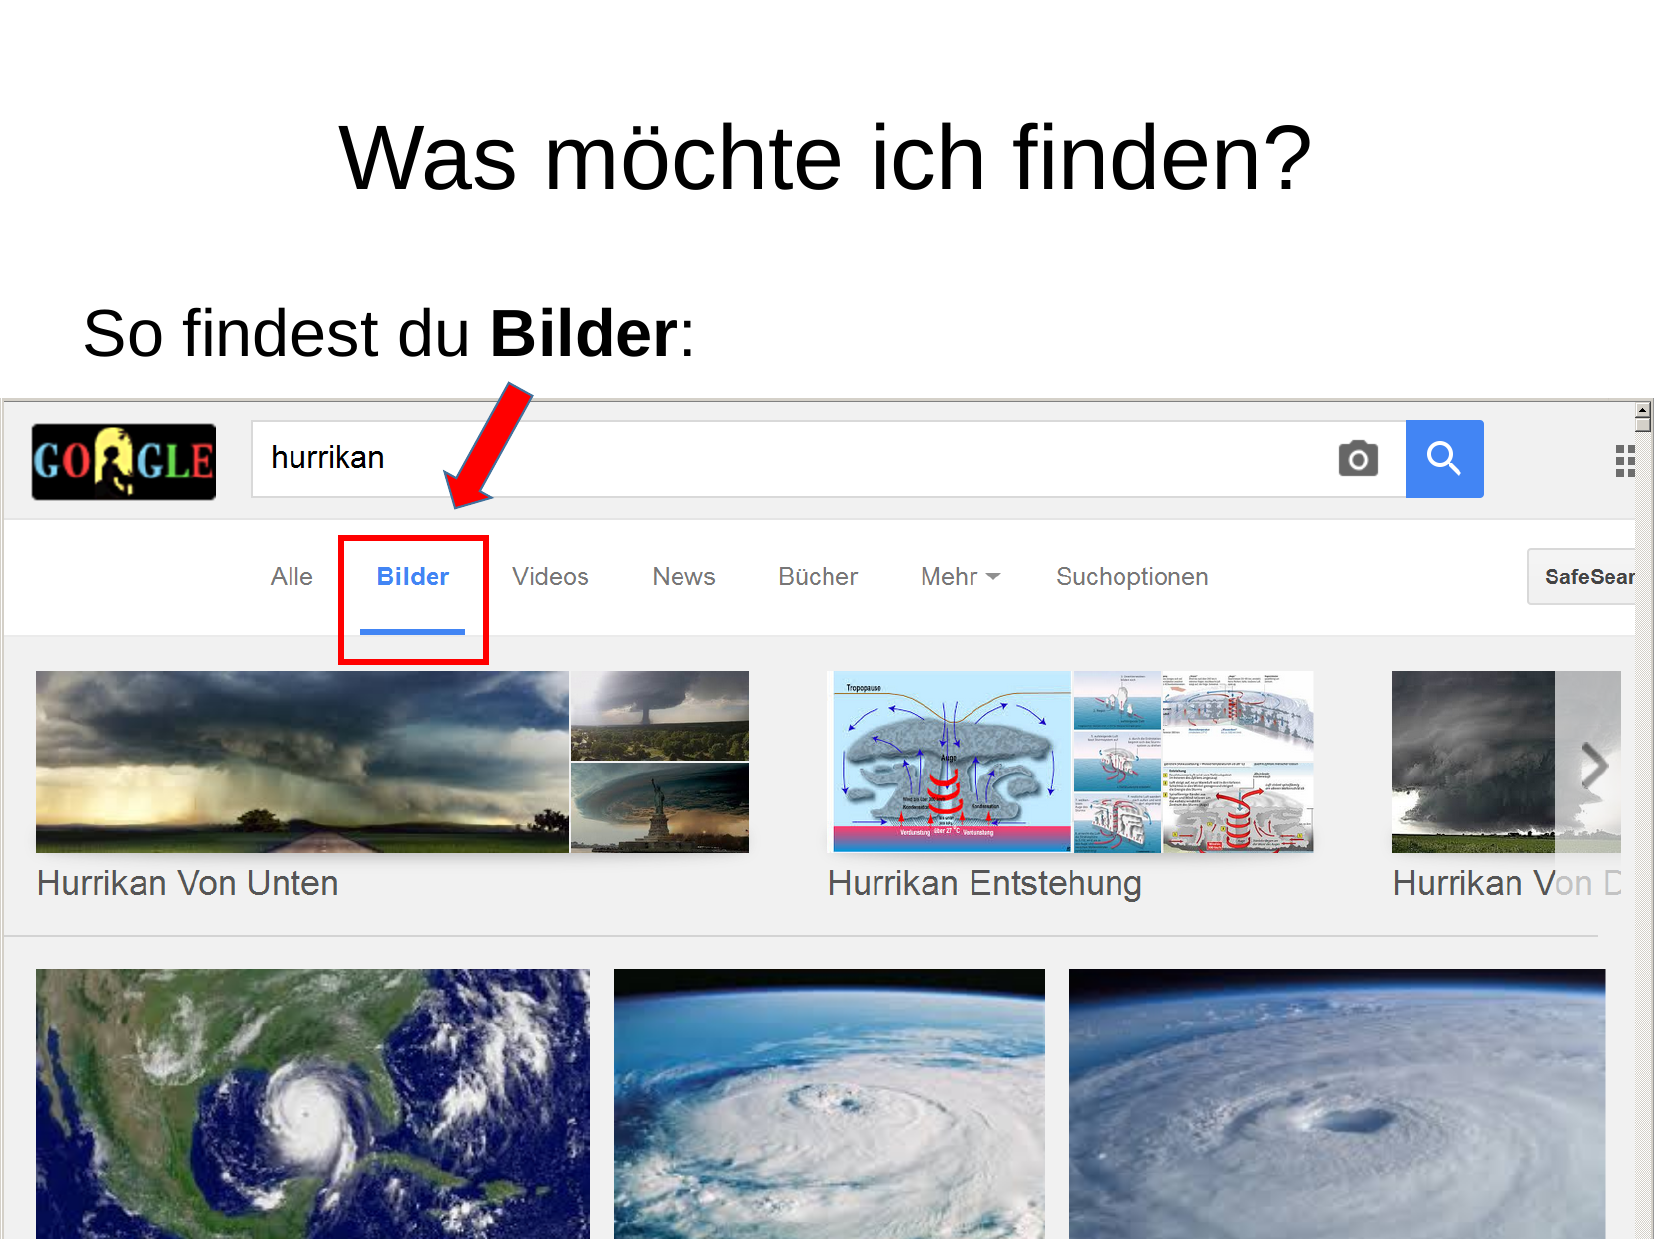

Was möchte ich finden?
So findest du Bilder: